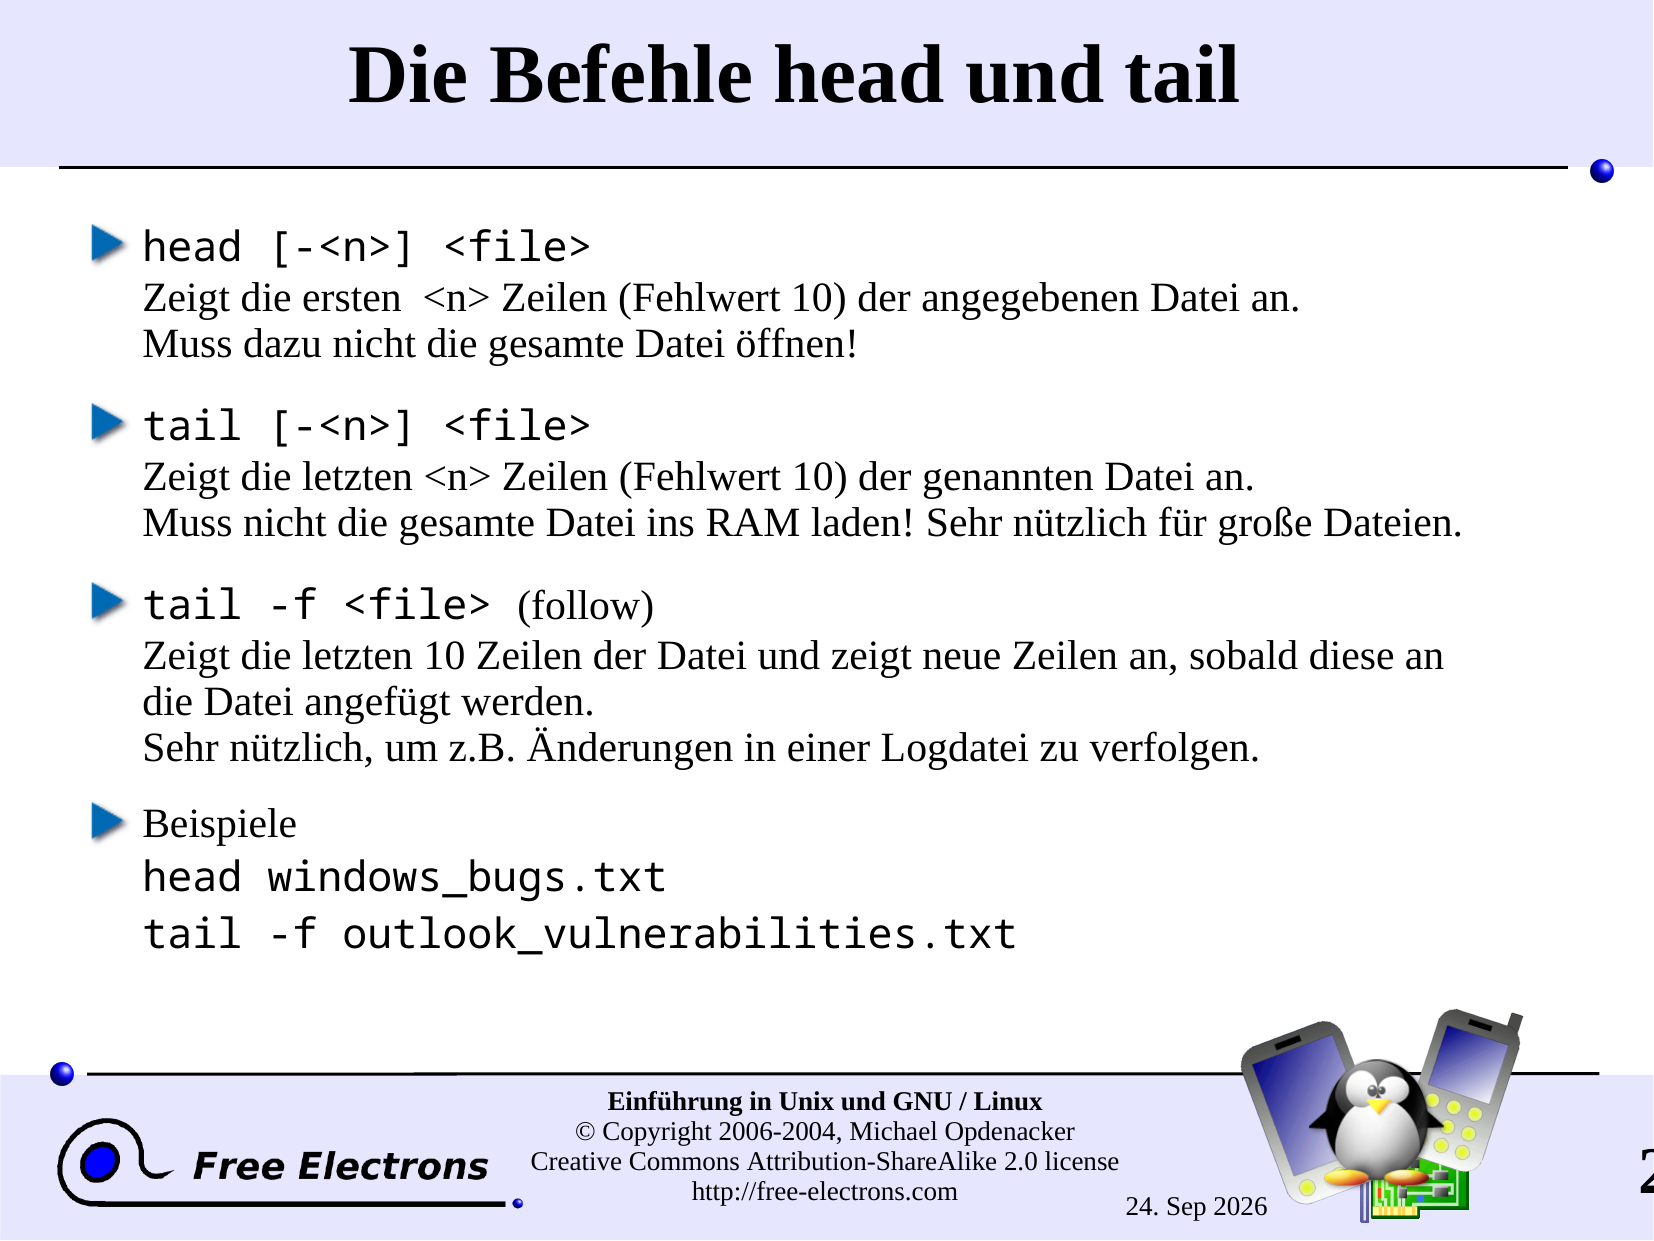

# Die Befehle head und tail
head [-<n>] <file>
Zeigt die ersten <n> Zeilen (Fehlwert 10) der angegebenen Datei an.
Muss dazu nicht die gesamte Datei öffnen!
tail [-<n>] <file>
Zeigt die letzten <n> Zeilen (Fehlwert 10) der genannten Datei an.
Muss nicht die gesamte Datei ins RAM laden! Sehr nützlich für große Dateien.
tail -f <file> (follow)
Zeigt die letzten 10 Zeilen der Datei und zeigt neue Zeilen an, sobald diese an die Datei angefügt werden.
Sehr nützlich, um z.B. Änderungen in einer Logdatei zu verfolgen.
Beispiele
head windows_bugs.txt
tail -f outlook_vulnerabilities.txt